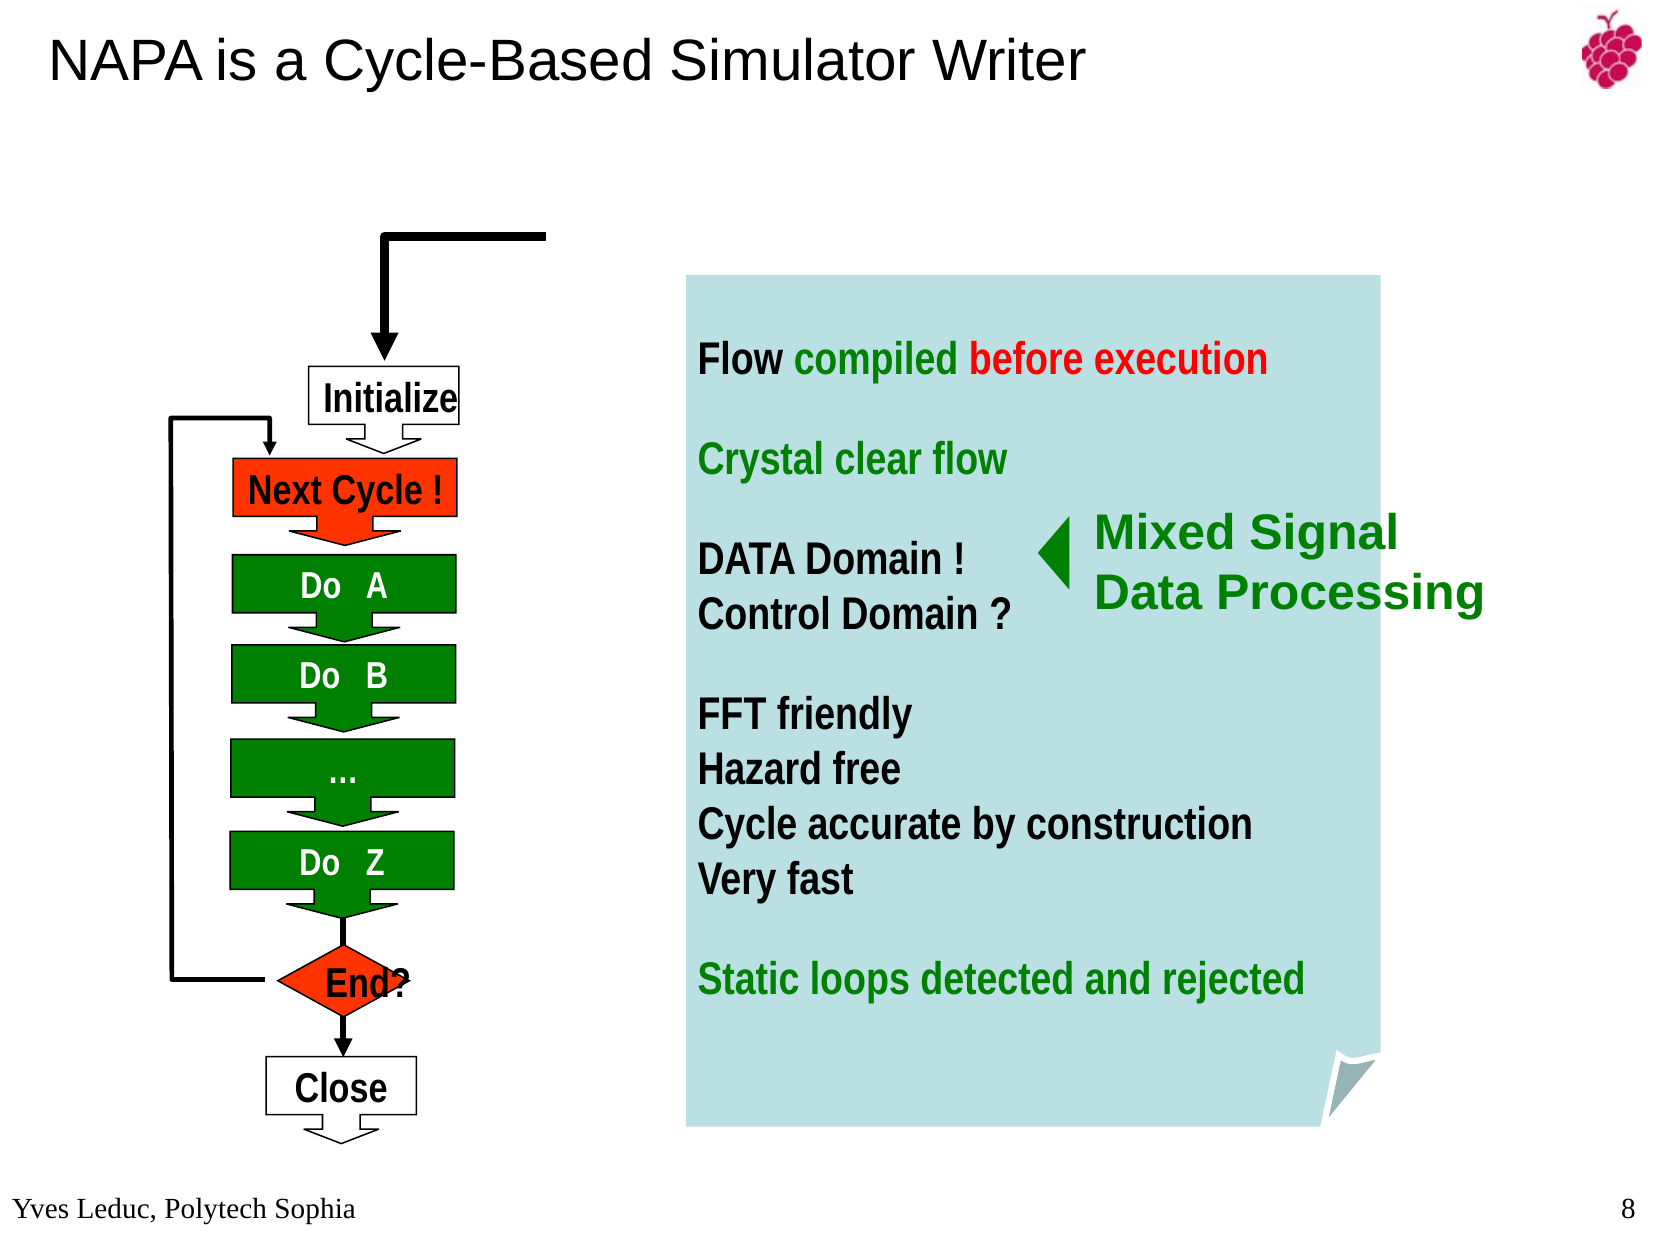

# NAPA is a Cycle-Based Simulator Writer
Initialize
Next Cycle !
Do A
Do B
…
Do Z
End?
Close
Flow compiled before execution
Crystal clear flow
DATA Domain !
Control Domain ?
FFT friendly
Hazard free
Cycle accurate by construction
Very fast
Static loops detected and rejected
Mixed Signal
Data Processing
Yves Leduc, Polytech Sophia
8